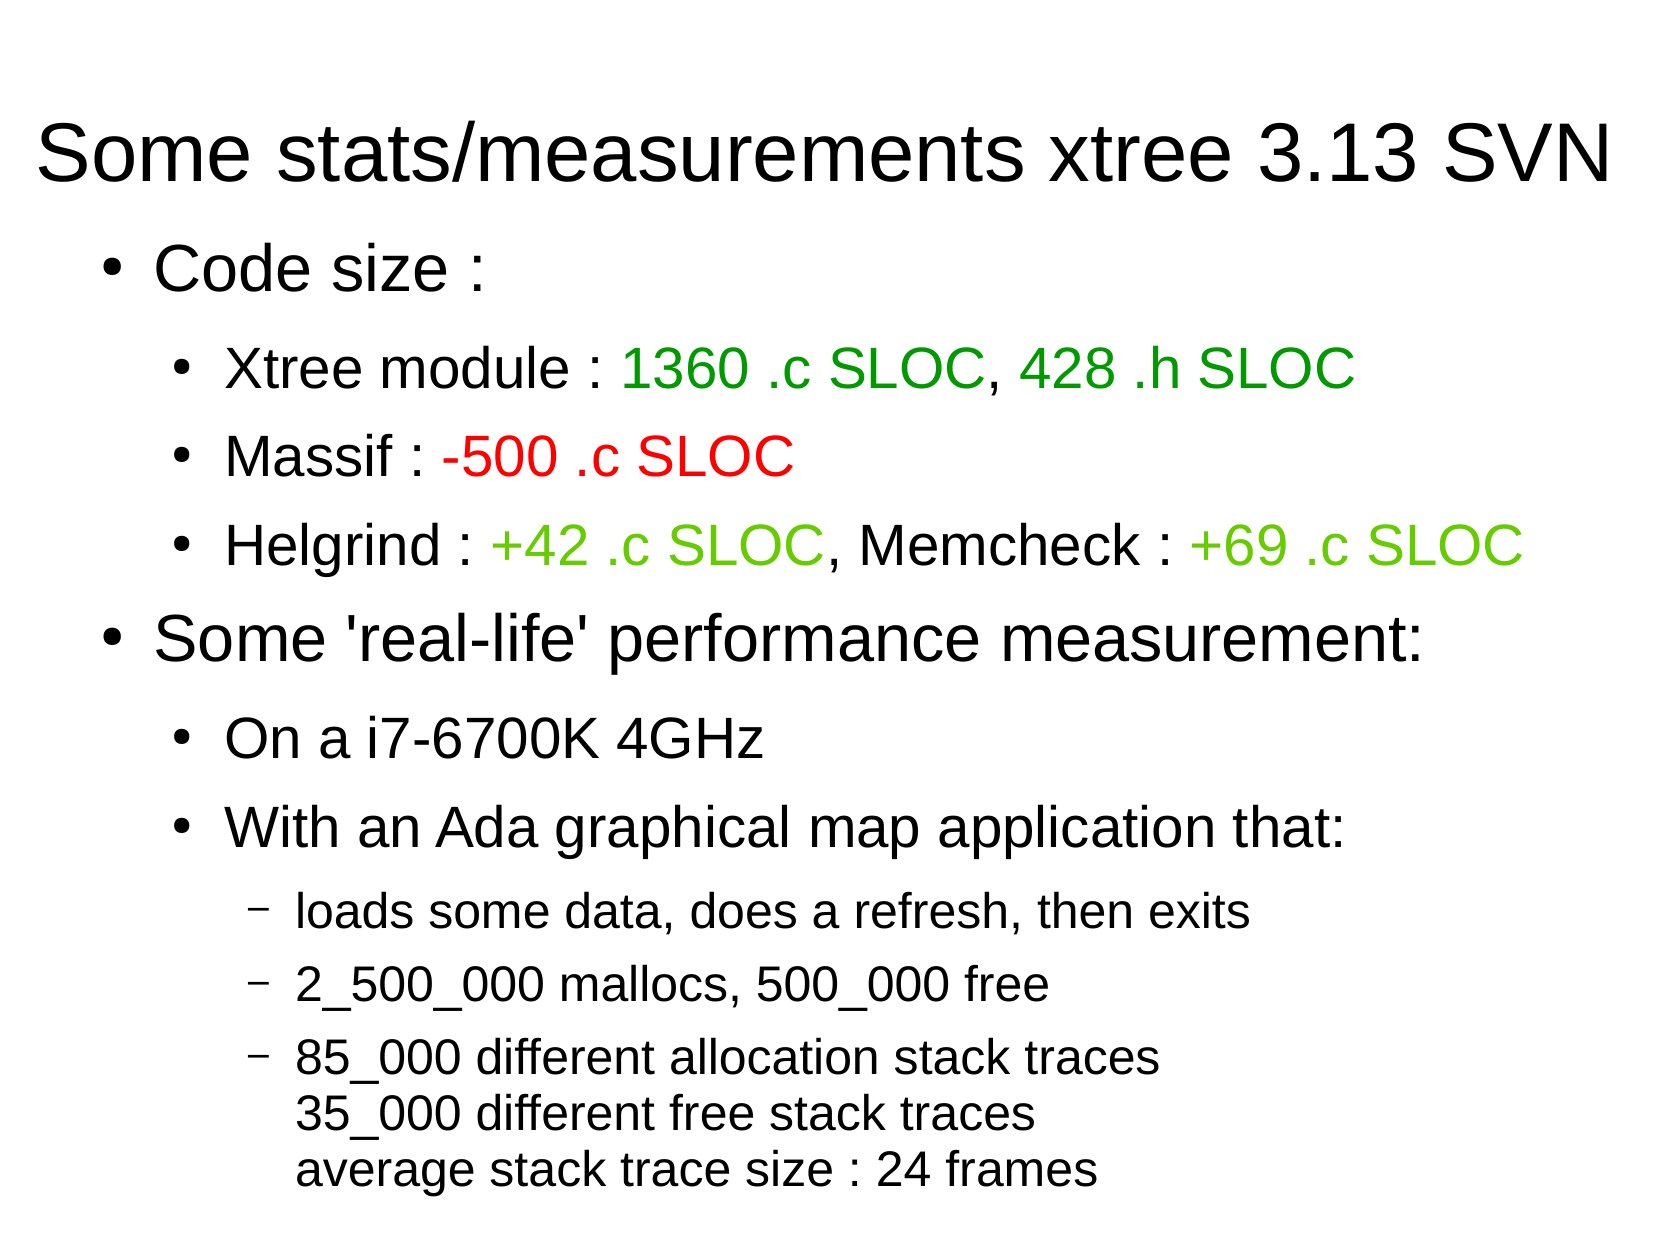

# Some stats/measurements xtree 3.13 SVN
Code size :
Xtree module : 1360 .c SLOC, 428 .h SLOC
Massif : -500 .c SLOC
Helgrind : +42 .c SLOC, Memcheck : +69 .c SLOC
Some 'real-life' performance measurement:
On a i7-6700K 4GHz
With an Ada graphical map application that:
loads some data, does a refresh, then exits
2_500_000 mallocs, 500_000 free
85_000 different allocation stack traces
35_000 different free stack traces
average stack trace size : 24 frames